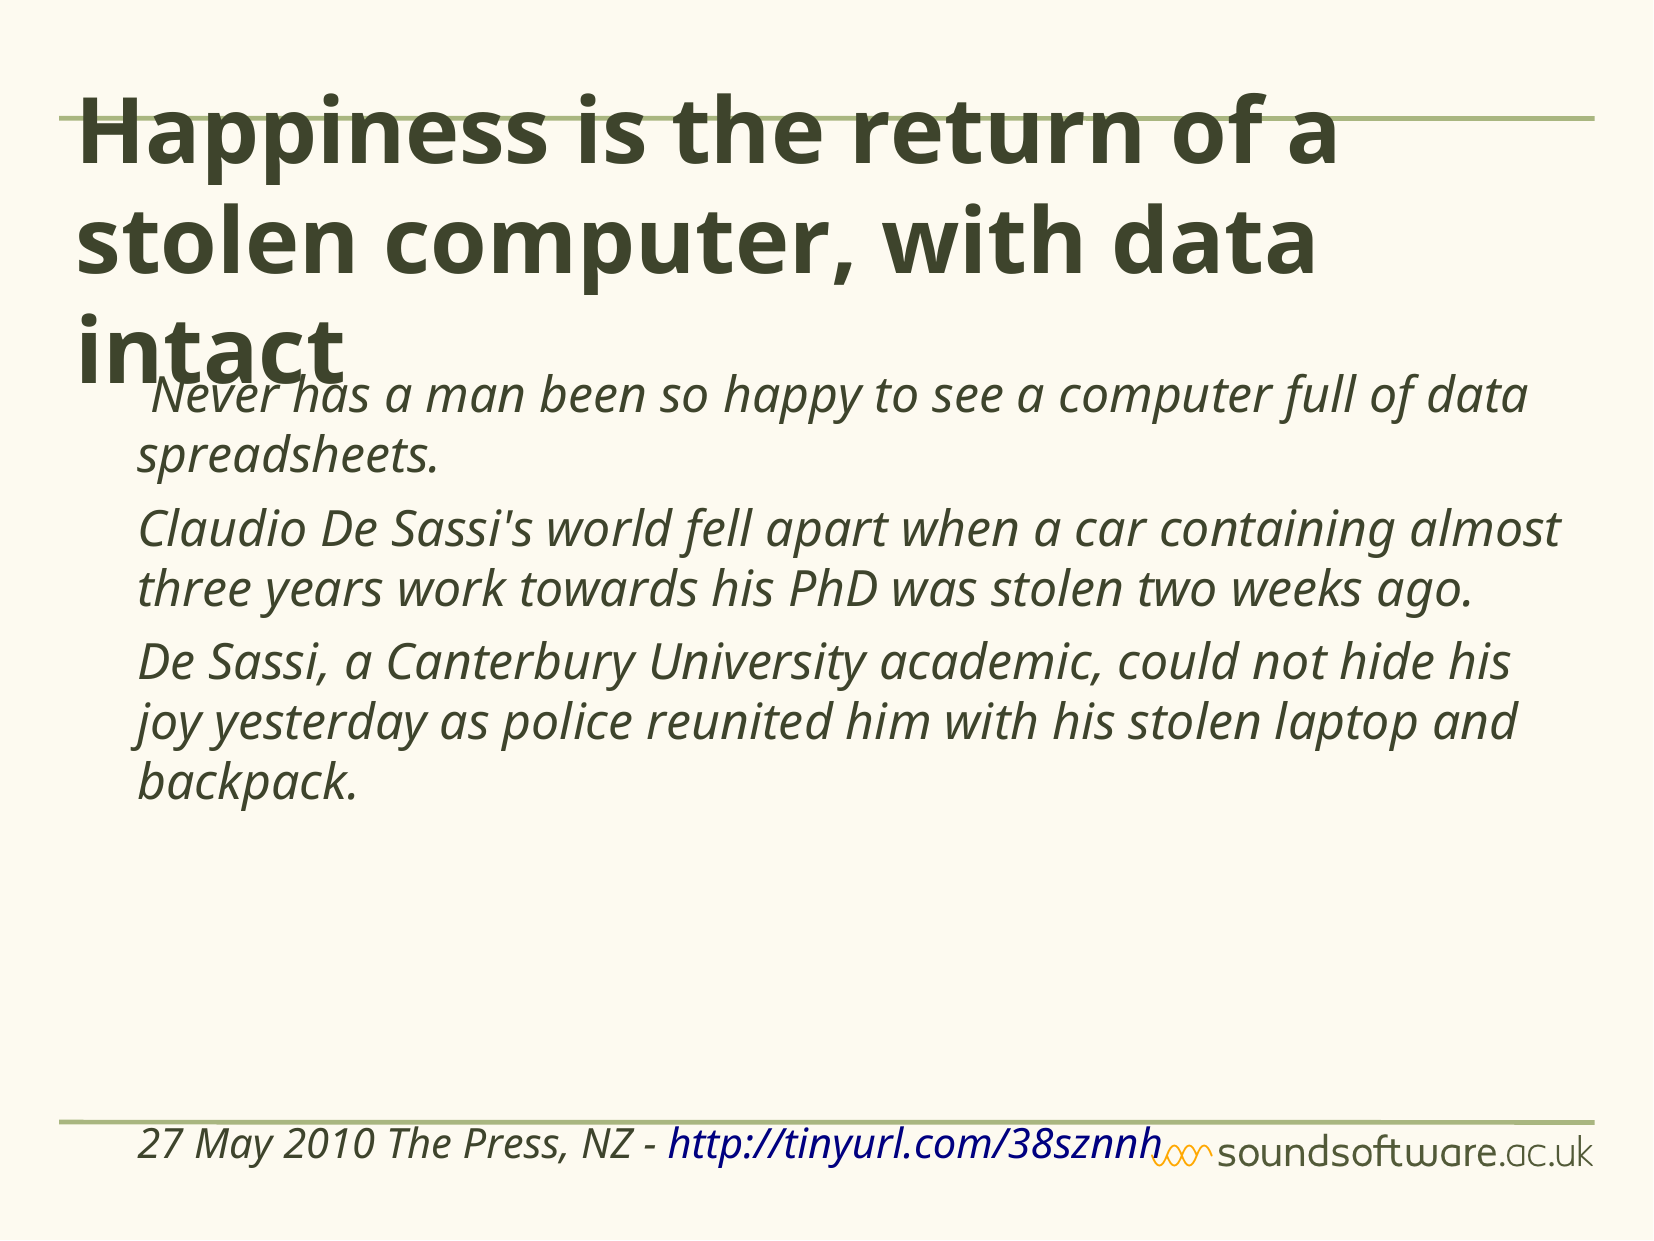

# Happiness is the return of a stolen computer, with data intact
 Never has a man been so happy to see a computer full of data spreadsheets.
Claudio De Sassi's world fell apart when a car containing almost three years work towards his PhD was stolen two weeks ago.
De Sassi, a Canterbury University academic, could not hide his joy yesterday as police reunited him with his stolen laptop and backpack.
27 May 2010 The Press, NZ - http://tinyurl.com/38sznnh